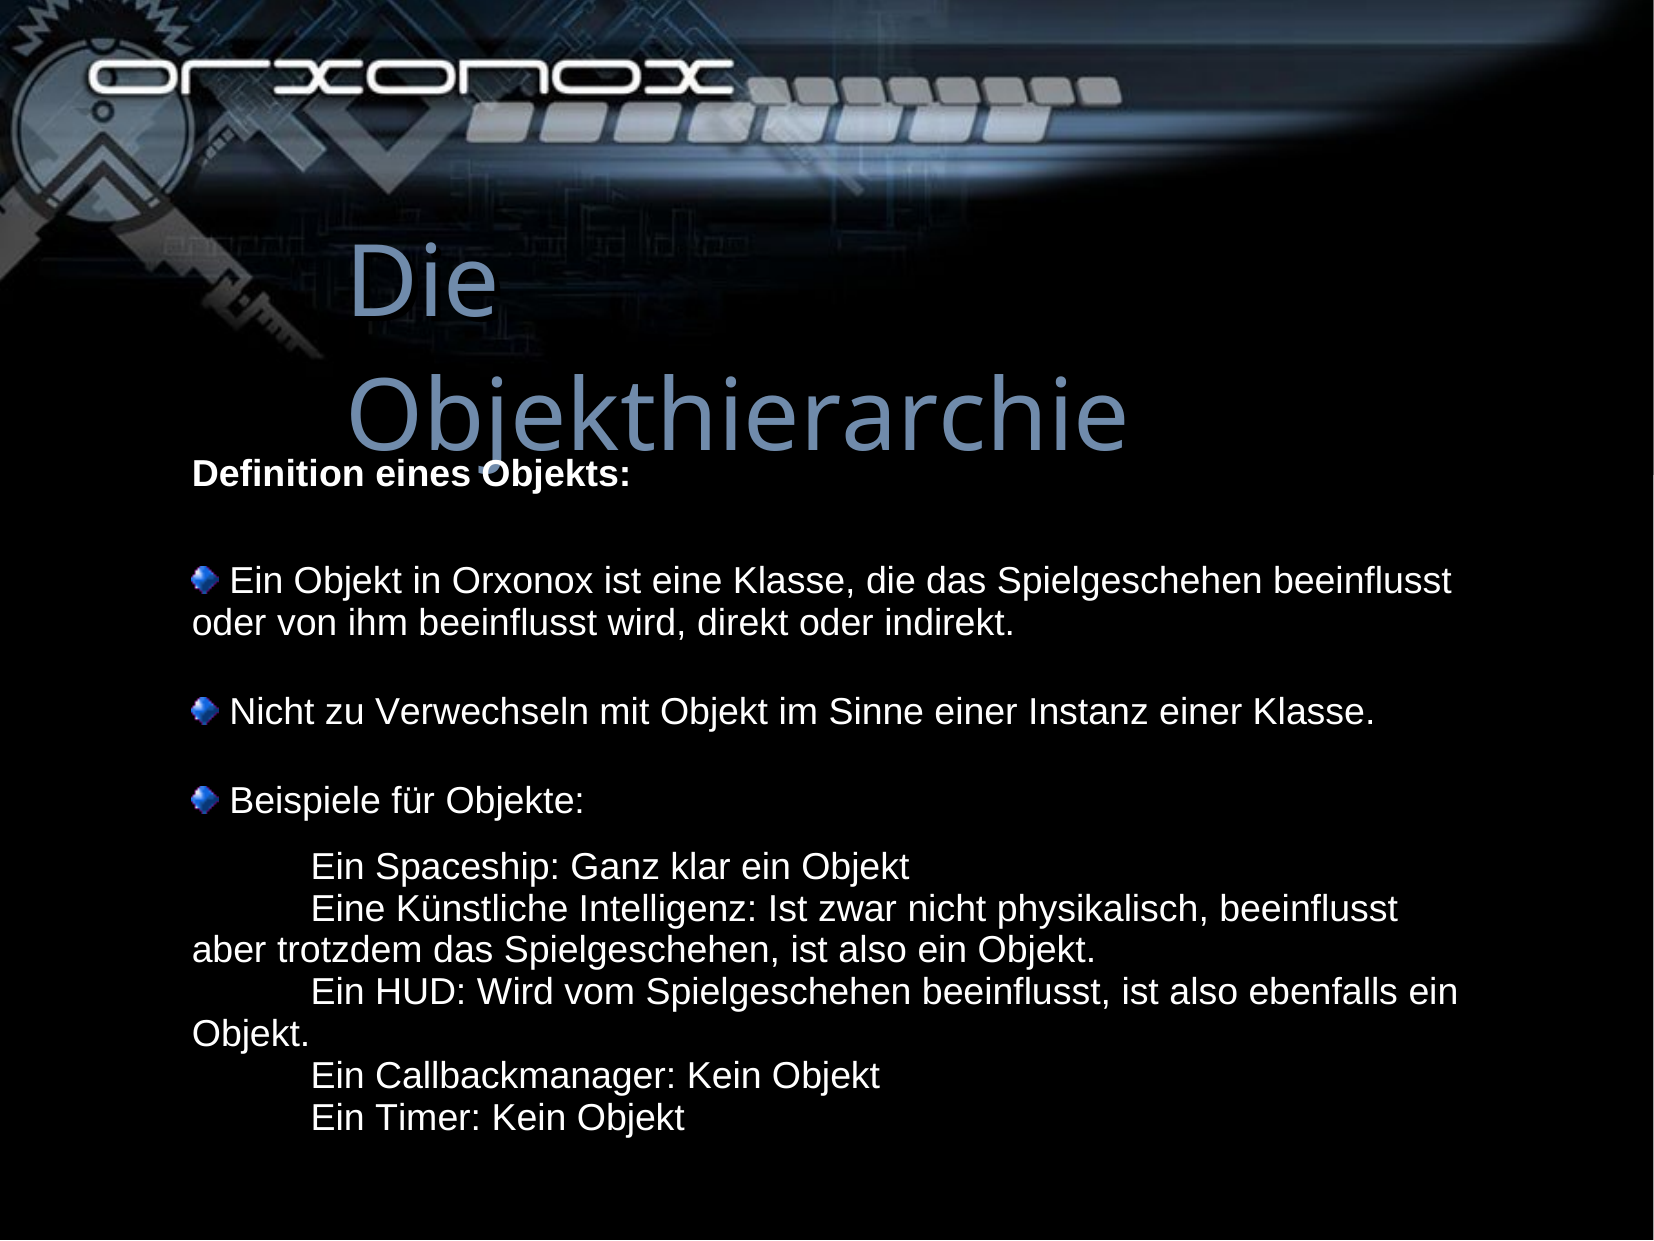

Die Objekthierarchie
Definition eines Objekts:
 Ein Objekt in Orxonox ist eine Klasse, die das Spielgeschehen beeinflusst oder von ihm beeinflusst wird, direkt oder indirekt.
 Nicht zu Verwechseln mit Objekt im Sinne einer Instanz einer Klasse.
 Beispiele für Objekte:
	Ein Spaceship: Ganz klar ein Objekt
	Eine Künstliche Intelligenz: Ist zwar nicht physikalisch, beeinflusst aber trotzdem das Spielgeschehen, ist also ein Objekt.
	Ein HUD: Wird vom Spielgeschehen beeinflusst, ist also ebenfalls ein Objekt.
	Ein Callbackmanager: Kein Objekt
	Ein Timer: Kein Objekt